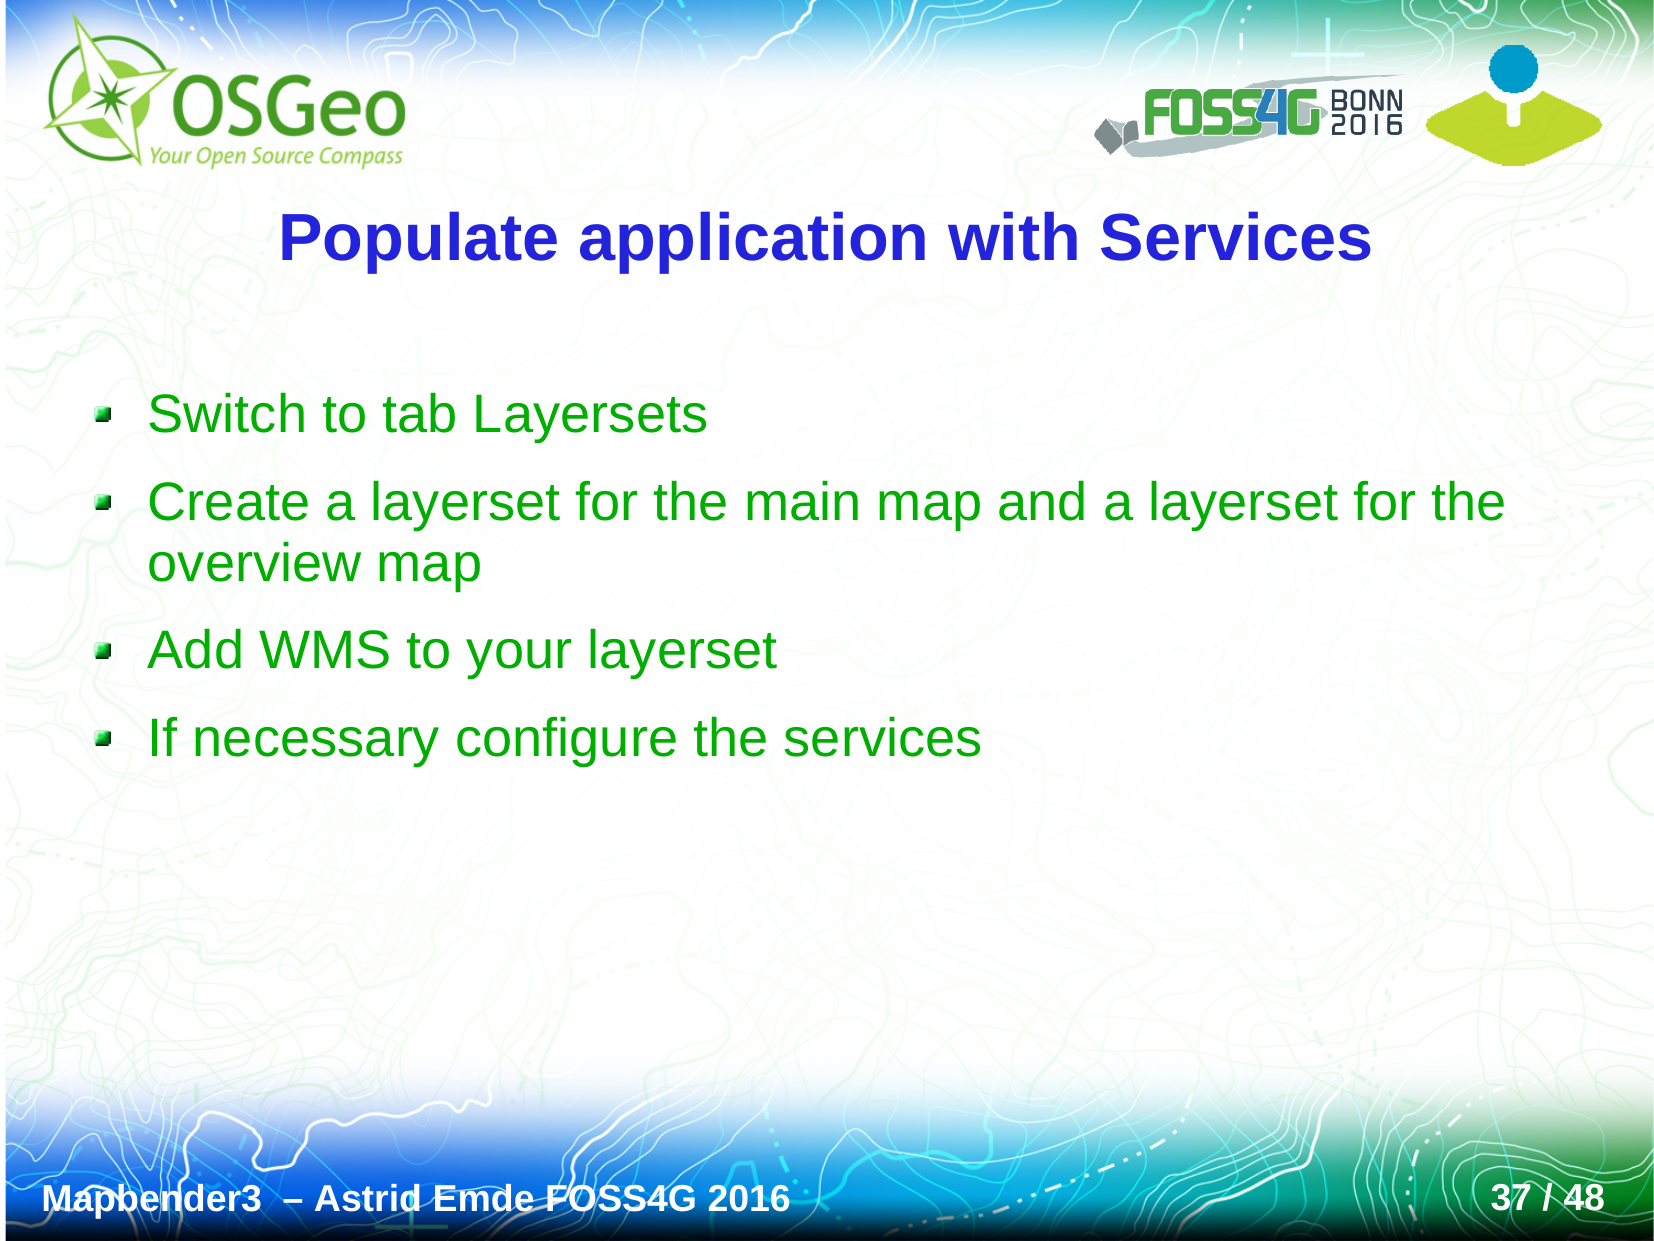

# Populate application with Services
Switch to tab Layersets
Create a layerset for the main map and a layerset for the overview map
Add WMS to your layerset
If necessary configure the services